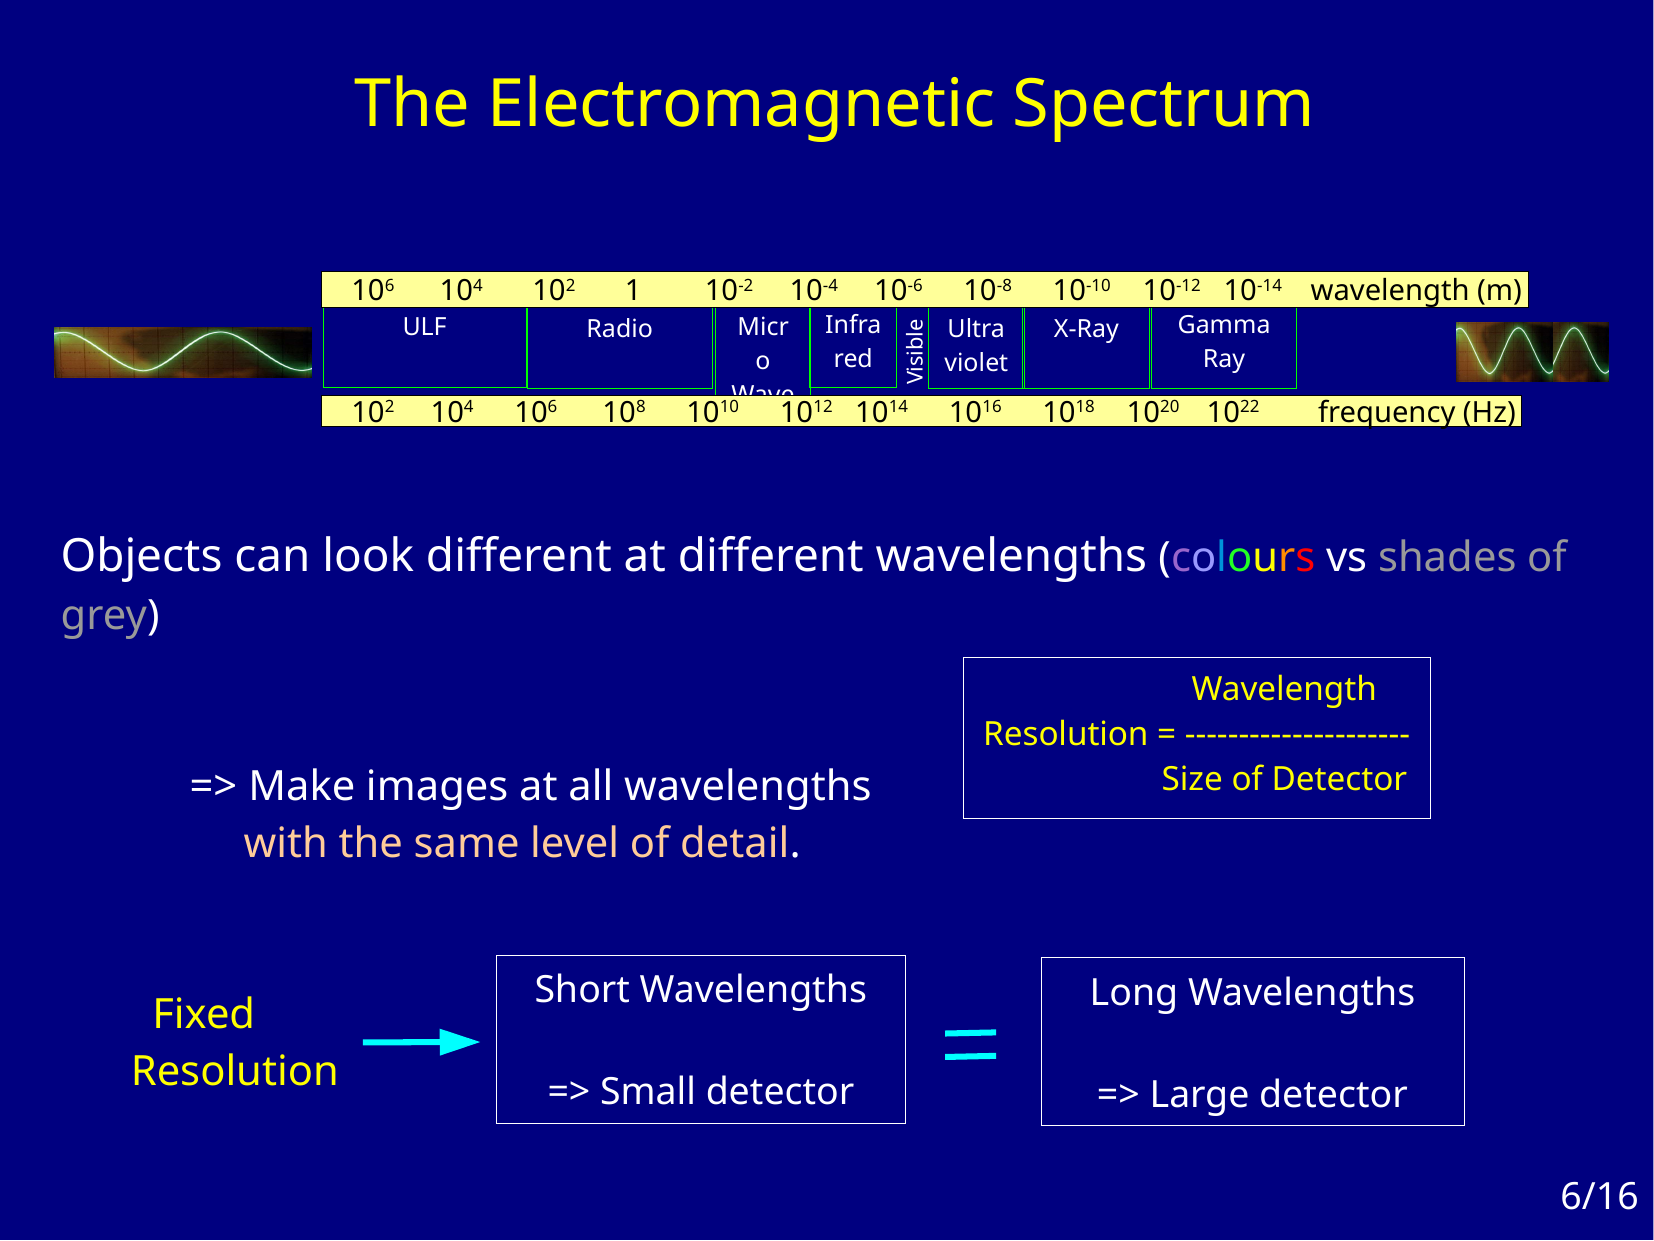

# The Electromagnetic Spectrum
 106 104 102 1 10-2 10-4 10-6 10-8 10-10 10-12 10-14 wavelength (m)
Infra
red
Gamma
Ray
ULF
Micro
Wave
Radio
X-Ray
Ultra
violet
Visible
 102 104 106 108 1010 1012 1014 1016 1018 1020 1022 frequency (Hz)
Objects can look different at different wavelengths (colours vs shades of grey)
 => Make images at all wavelengths
 with the same level of detail.
 Wavelength
Resolution = ---------------------
 Size of Detector
Short Wavelengths
=> Small detector
Long Wavelengths
=> Large detector
 Fixed Resolution